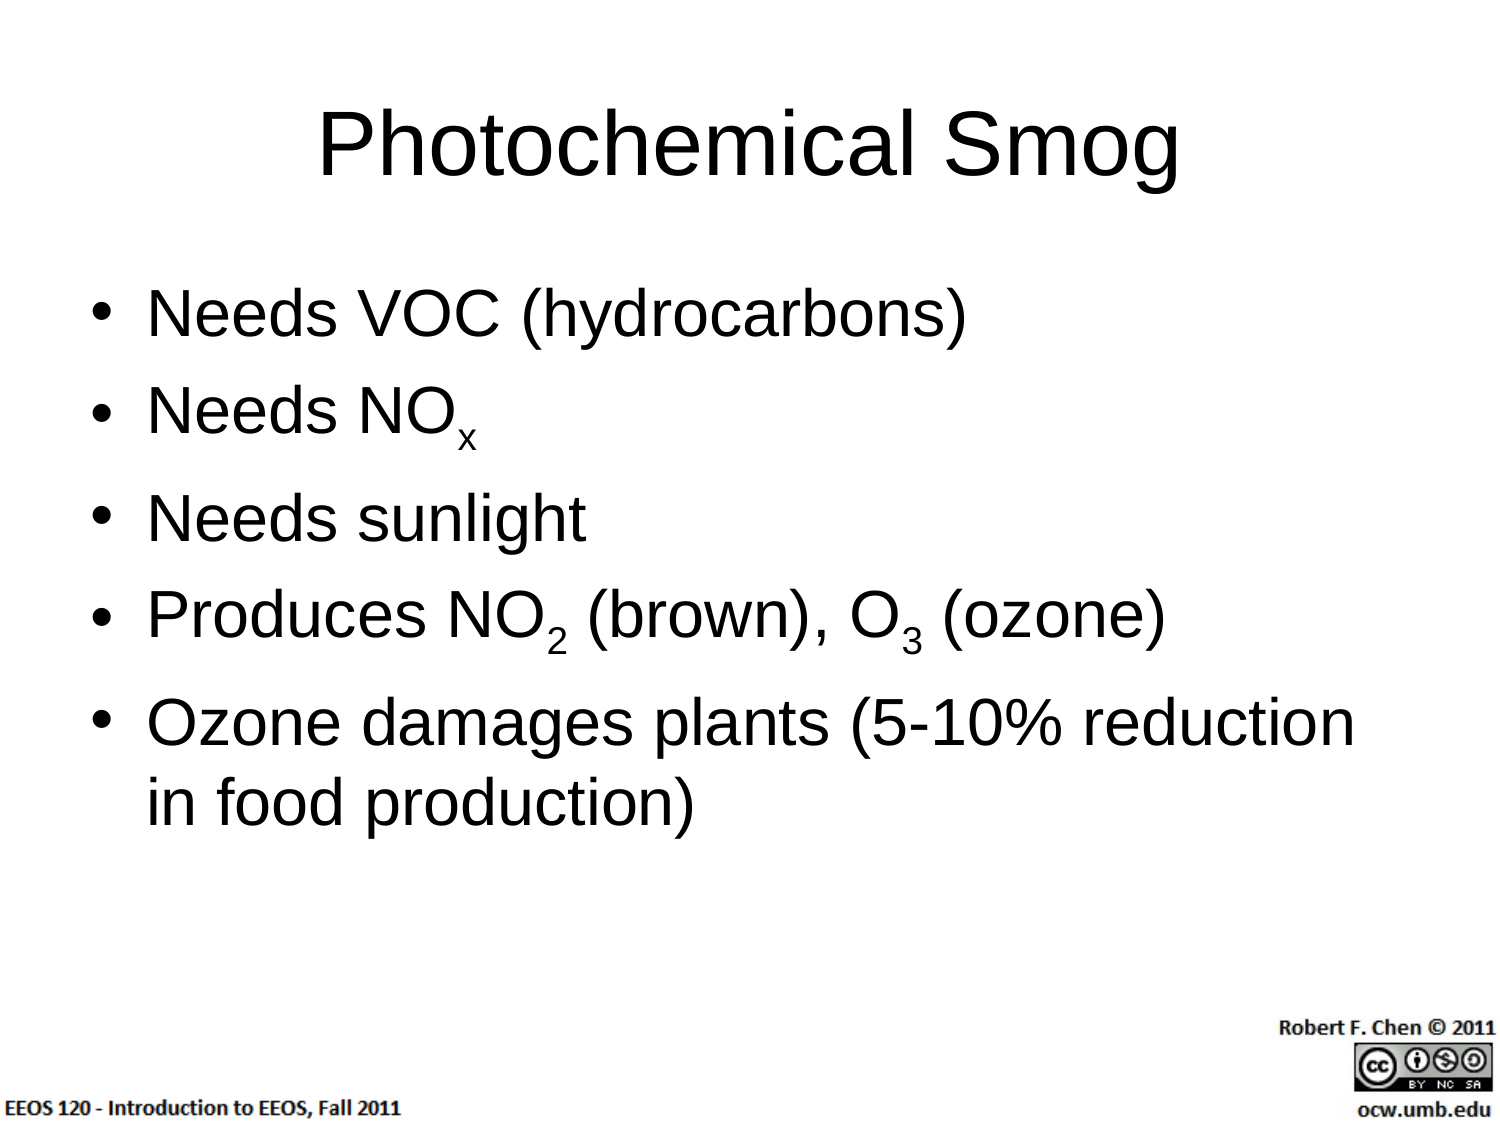

# Photochemical Smog
Needs VOC (hydrocarbons)
Needs NOx
Needs sunlight
Produces NO2 (brown), O3 (ozone)
Ozone damages plants (5-10% reduction in food production)